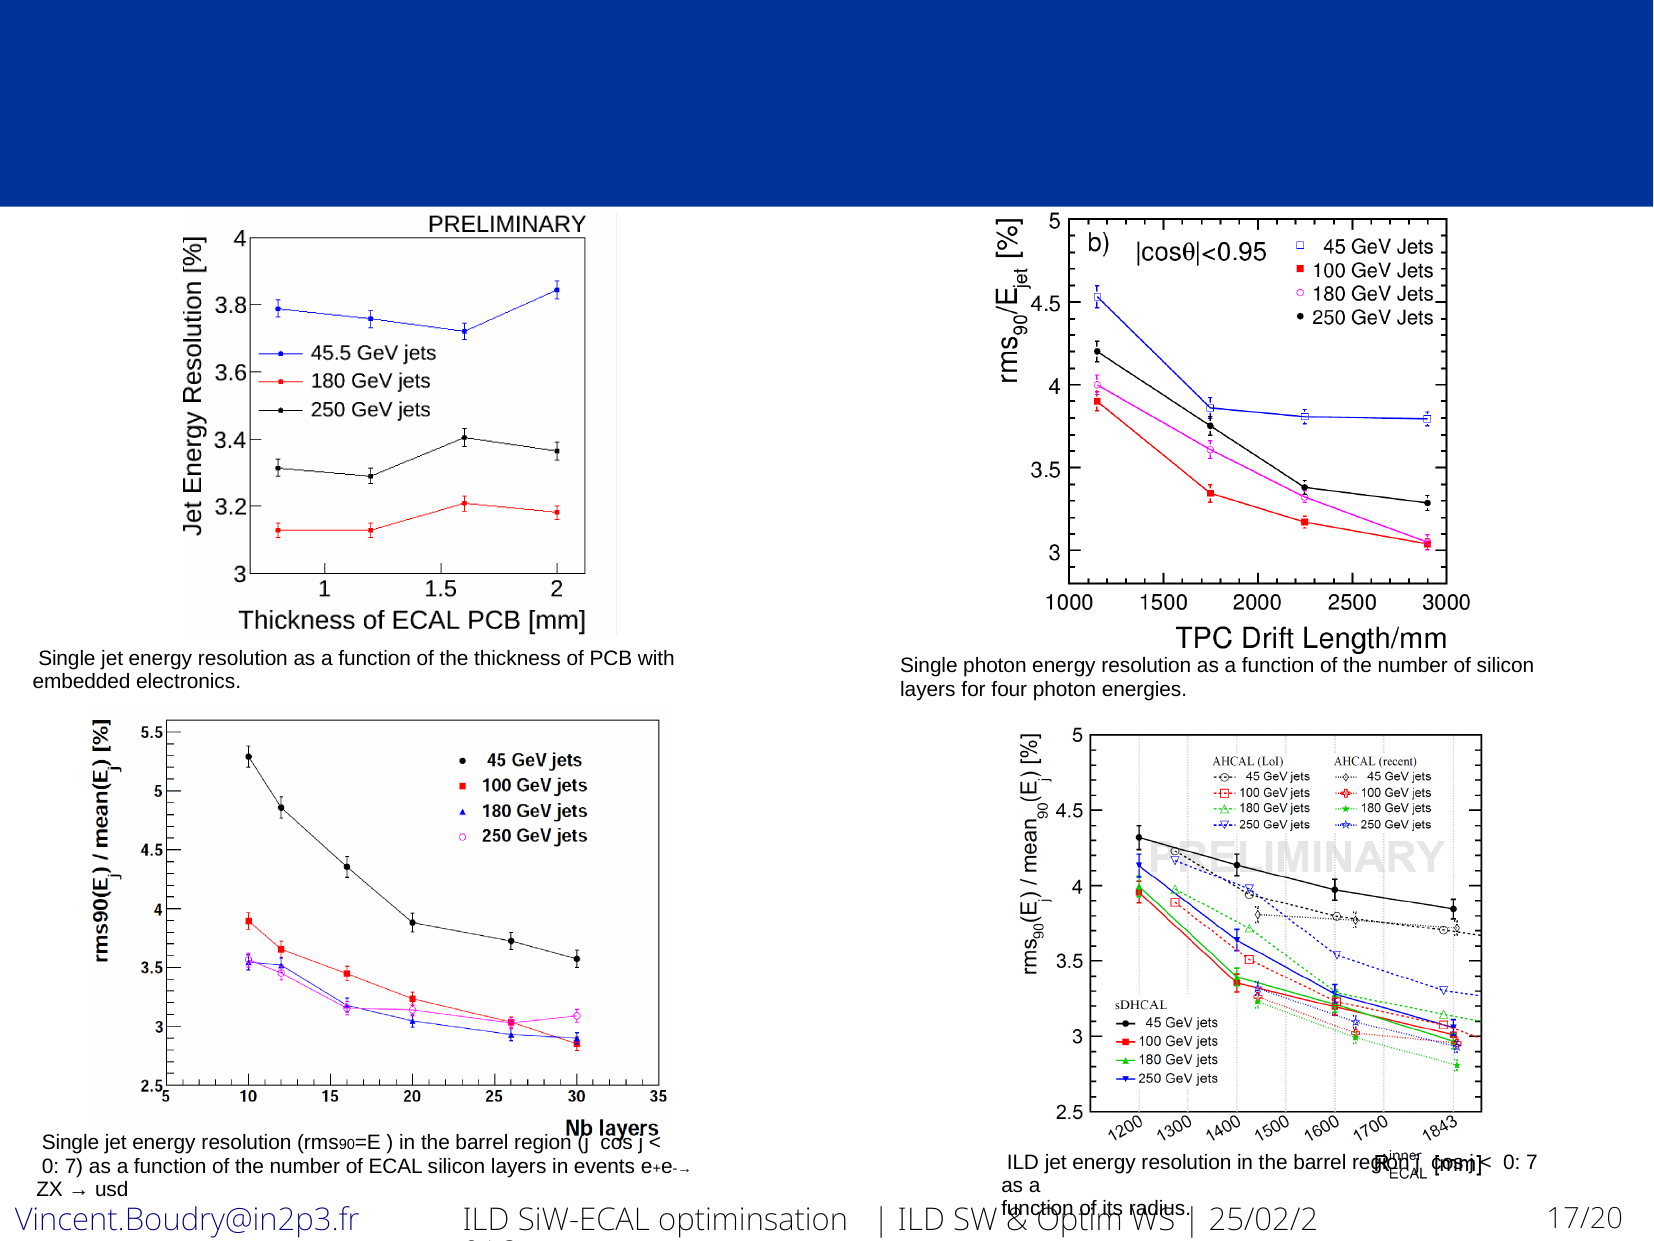

#
 Single jet energy resolution as a function of the thickness of PCB with
embedded electronics.
Single photon energy resolution as a function of the number of silicon
layers for four photon energies.
 Single jet energy resolution (rms90=E ) in the barrel region (j cos j <
 0: 7) as a function of the number of ECAL silicon layers in events e+e-→ ZX → usd
 ILD jet energy resolution in the barrel region j cos j < 0: 7 as a
function of its radius.
ILD SiW-ECAL optiminsation | ILD SW & Optim WS | 25/02/2016
17